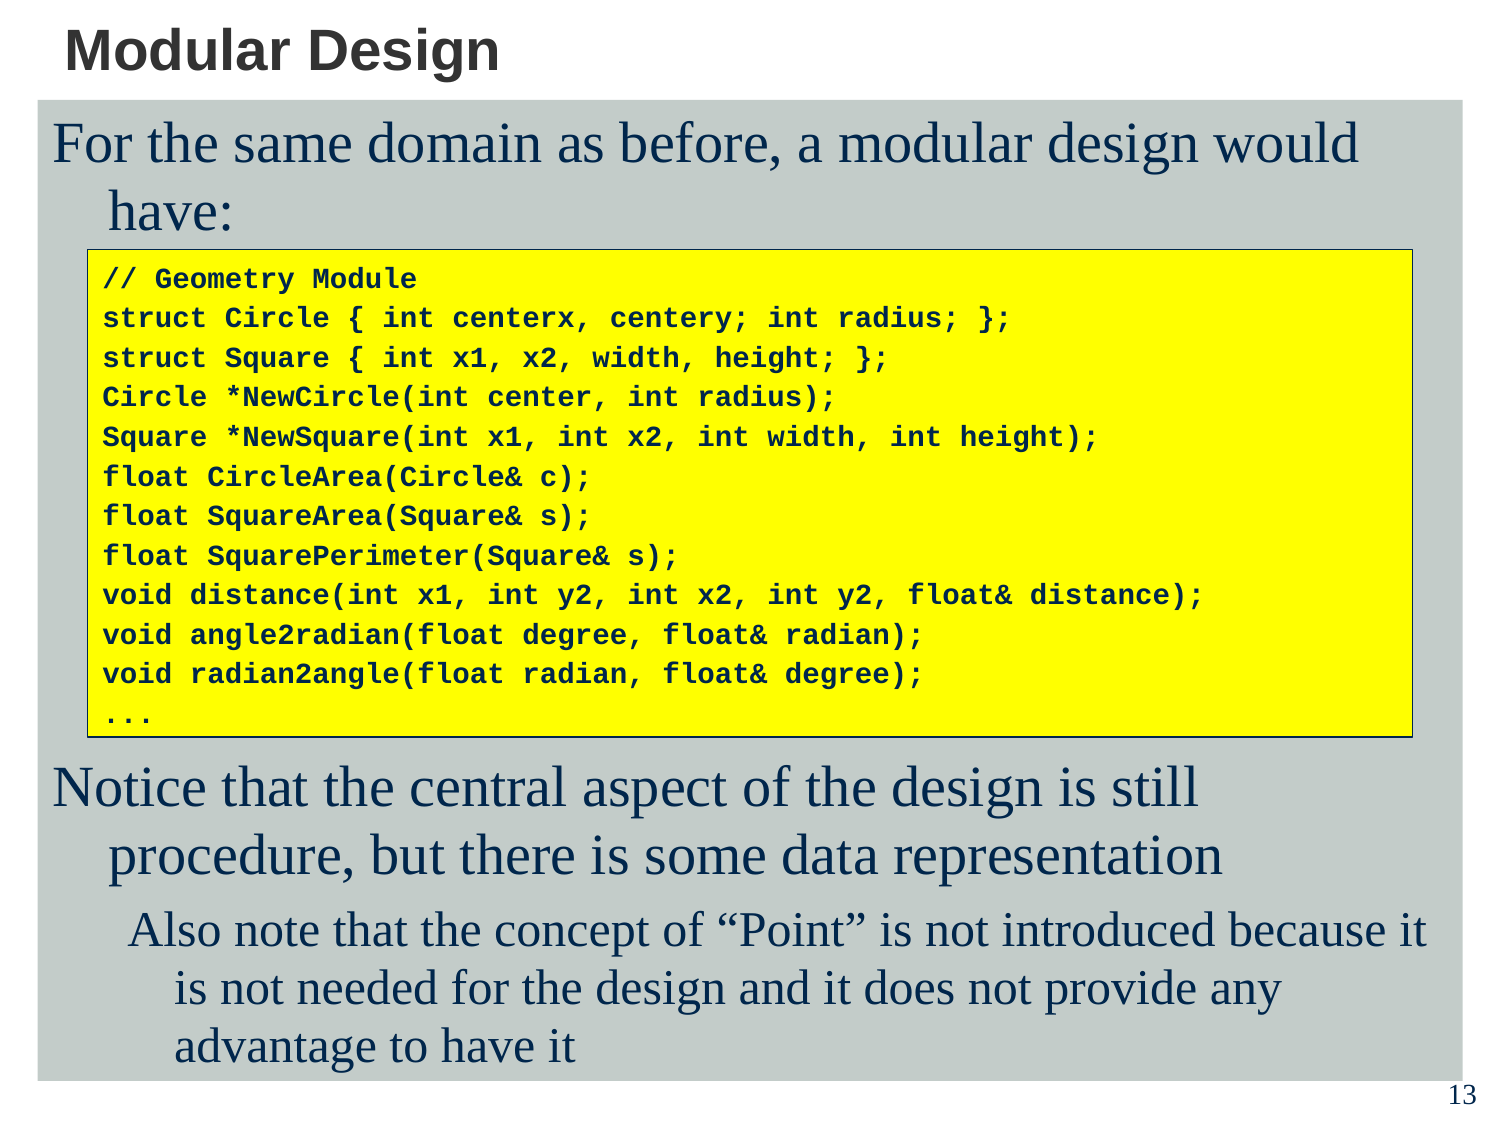

Modular Design
# For the same domain as before, a modular design would have:
Notice that the central aspect of the design is still procedure, but there is some data representation
Also note that the concept of “Point” is not introduced because it is not needed for the design and it does not provide any advantage to have it
// Geometry Module
struct Circle { int centerx, centery; int radius; };
struct Square { int x1, x2, width, height; };
Circle *NewCircle(int center, int radius);
Square *NewSquare(int x1, int x2, int width, int height);
float CircleArea(Circle& c);
float SquareArea(Square& s);
float SquarePerimeter(Square& s);
void distance(int x1, int y2, int x2, int y2, float& distance);
void angle2radian(float degree, float& radian);
void radian2angle(float radian, float& degree);
...